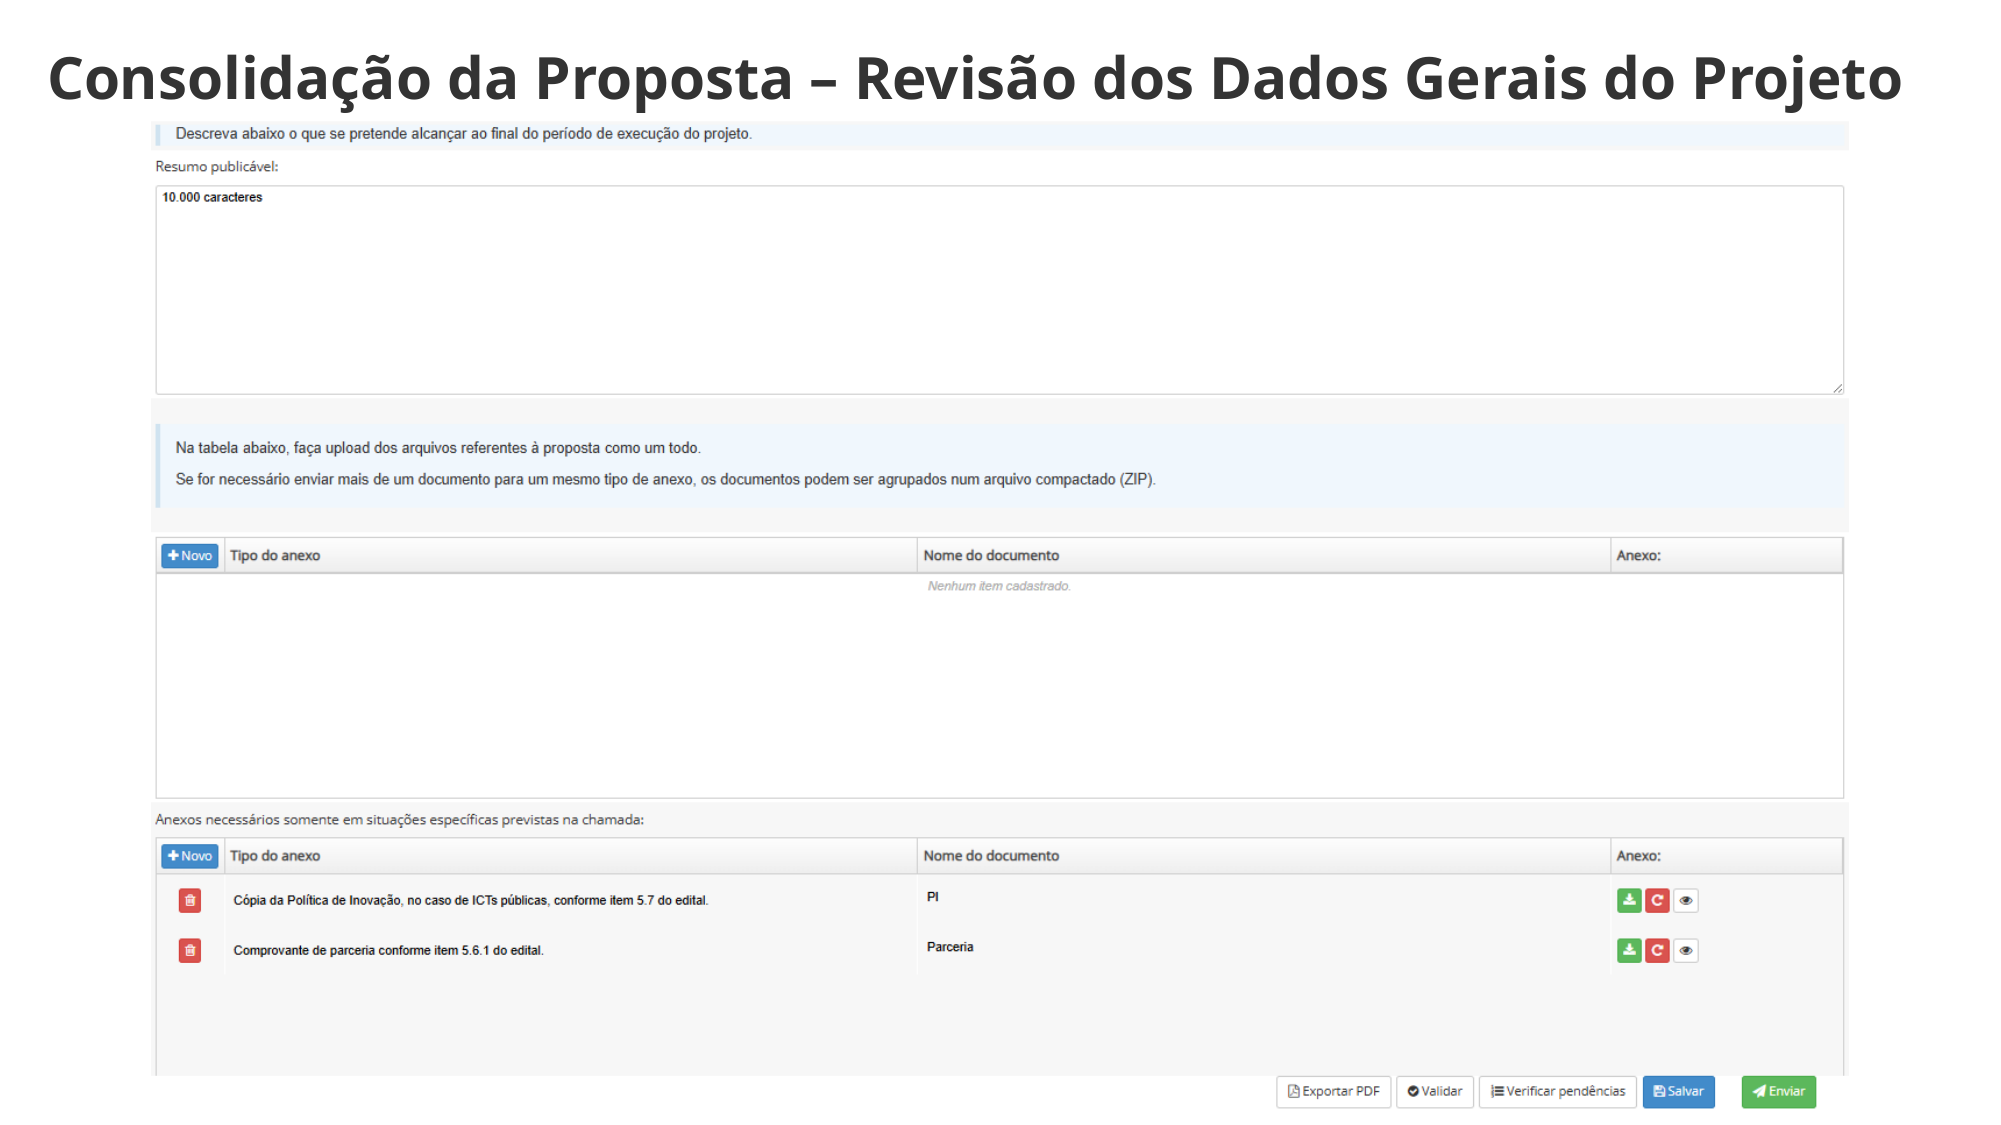

# Consolidação da Proposta – Revisão dos Dados Gerais do Projeto